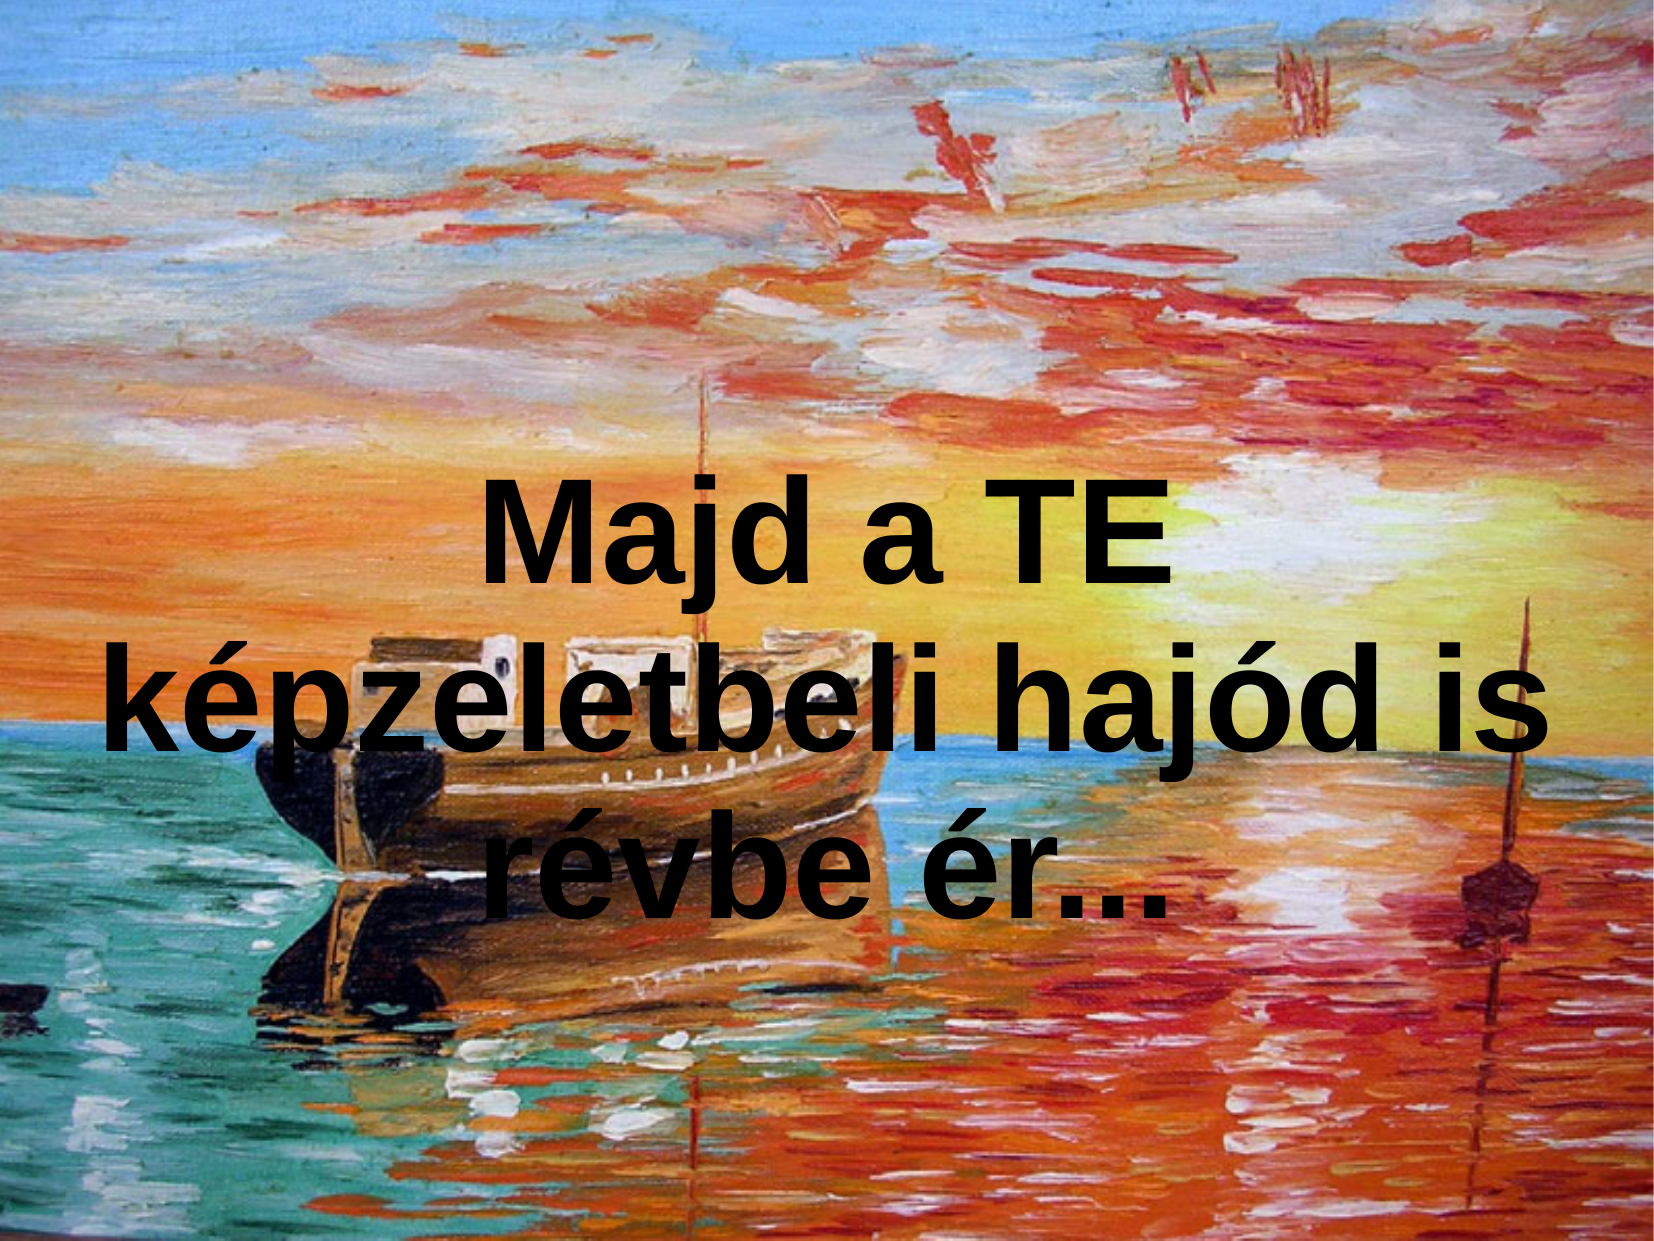

# Majd a TE képzeletbeli hajód is révbe ér...